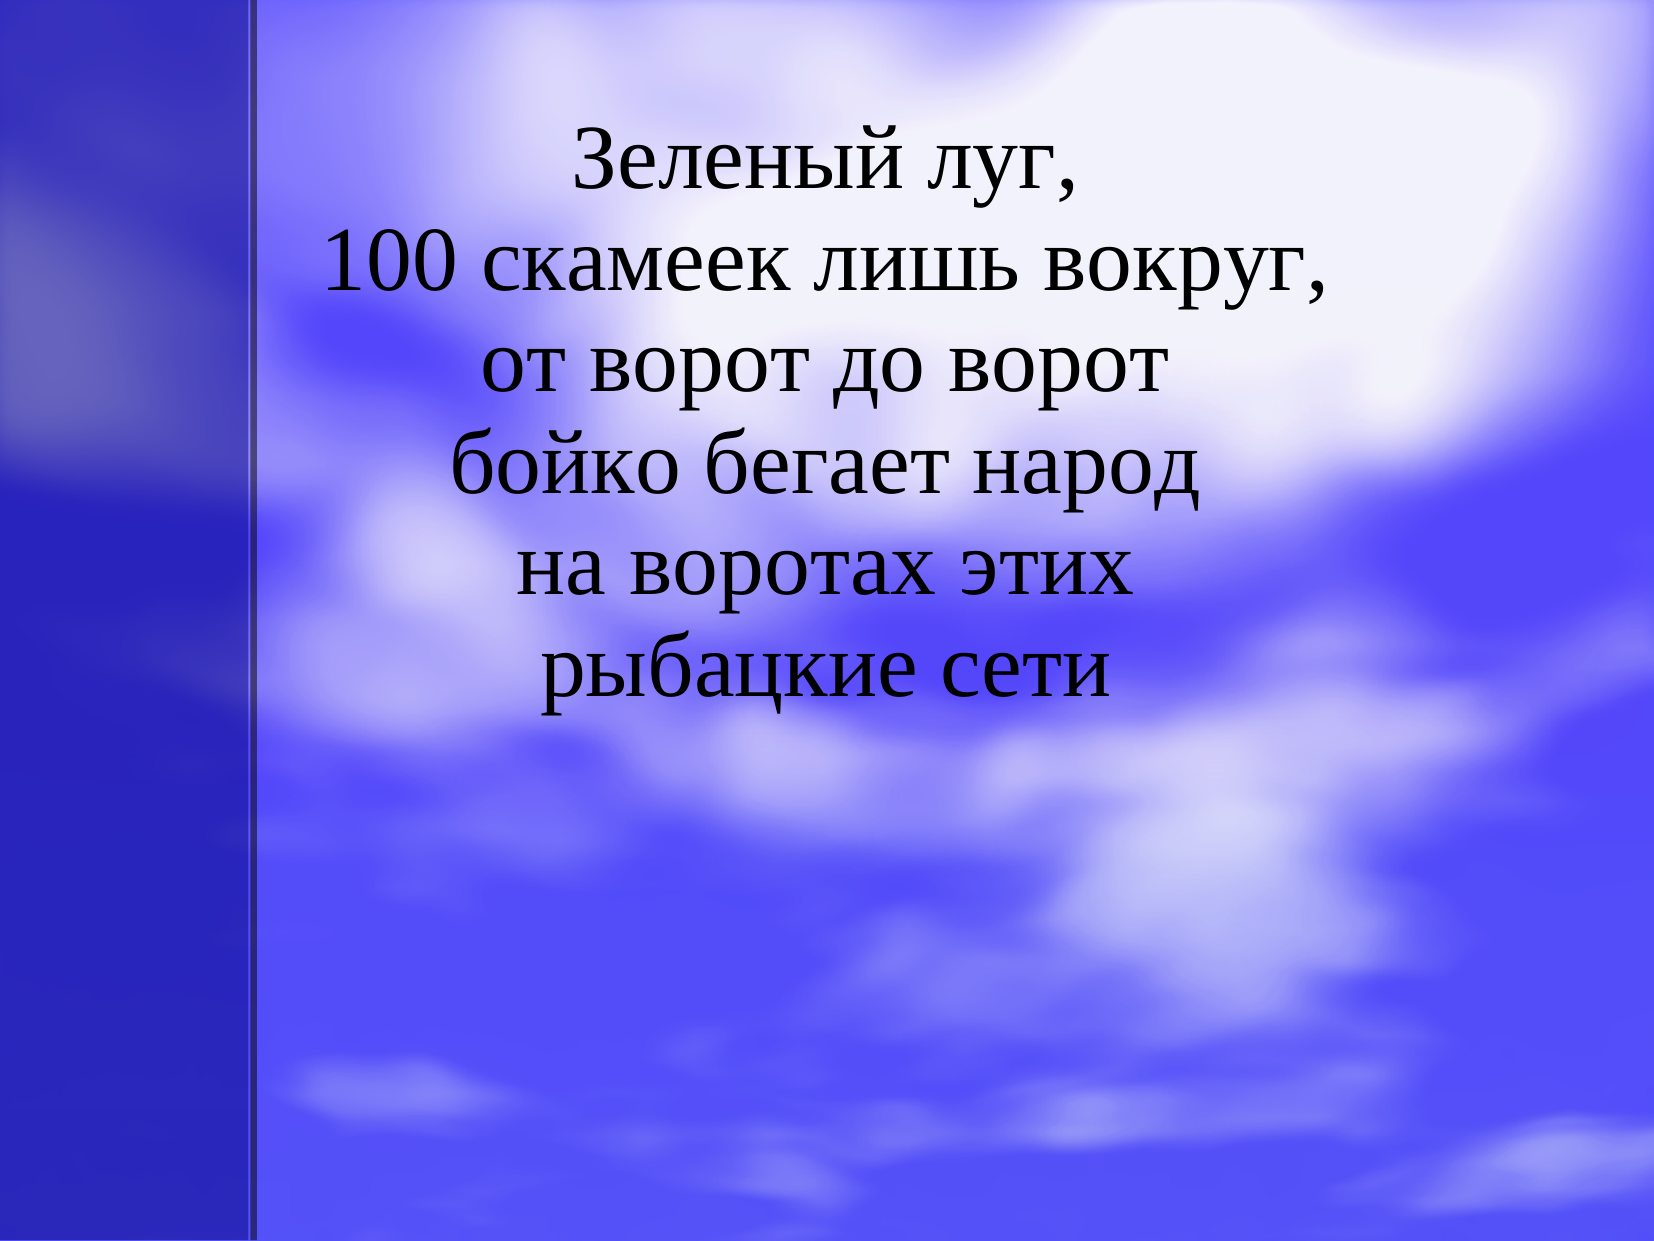

# Зеленый луг, 100 скамеек лишь вокруг, от ворот до ворот бойко бегает народ на воротах этих рыбацкие сети